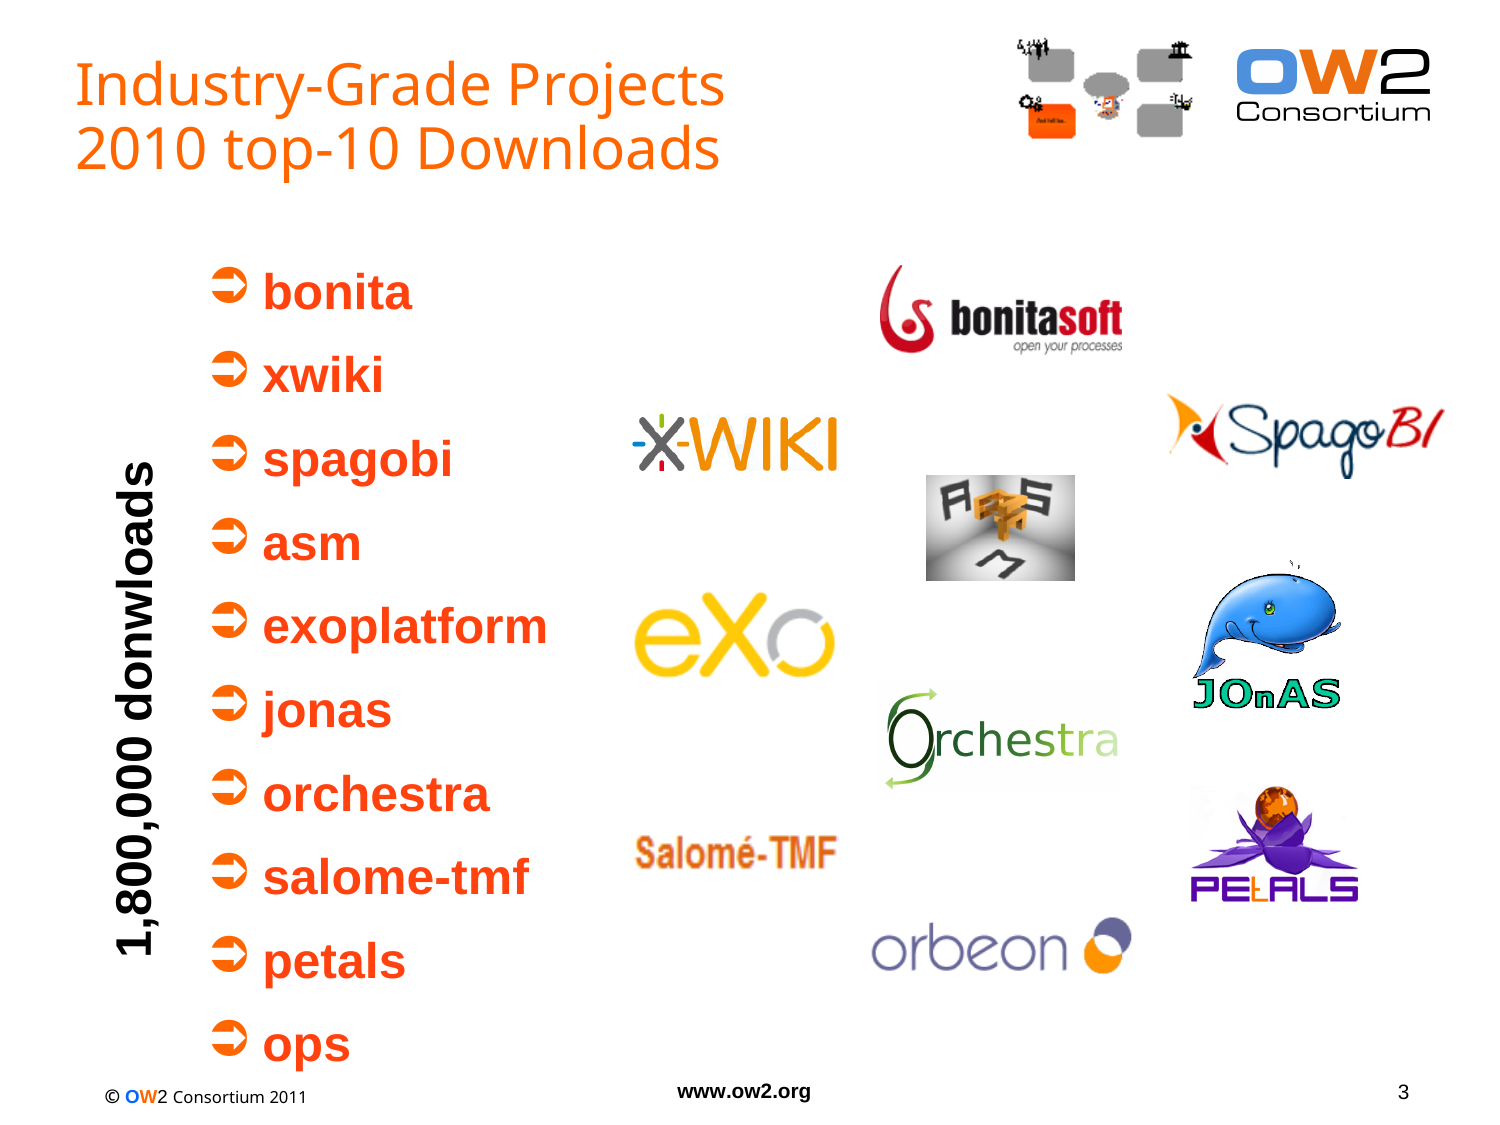

# Industry-Grade Projects 2010 top-10 Downloads
bonita
xwiki
spagobi
asm
exoplatform
jonas
orchestra
salome-tmf
petals
ops
1,800,000 donwloads
3